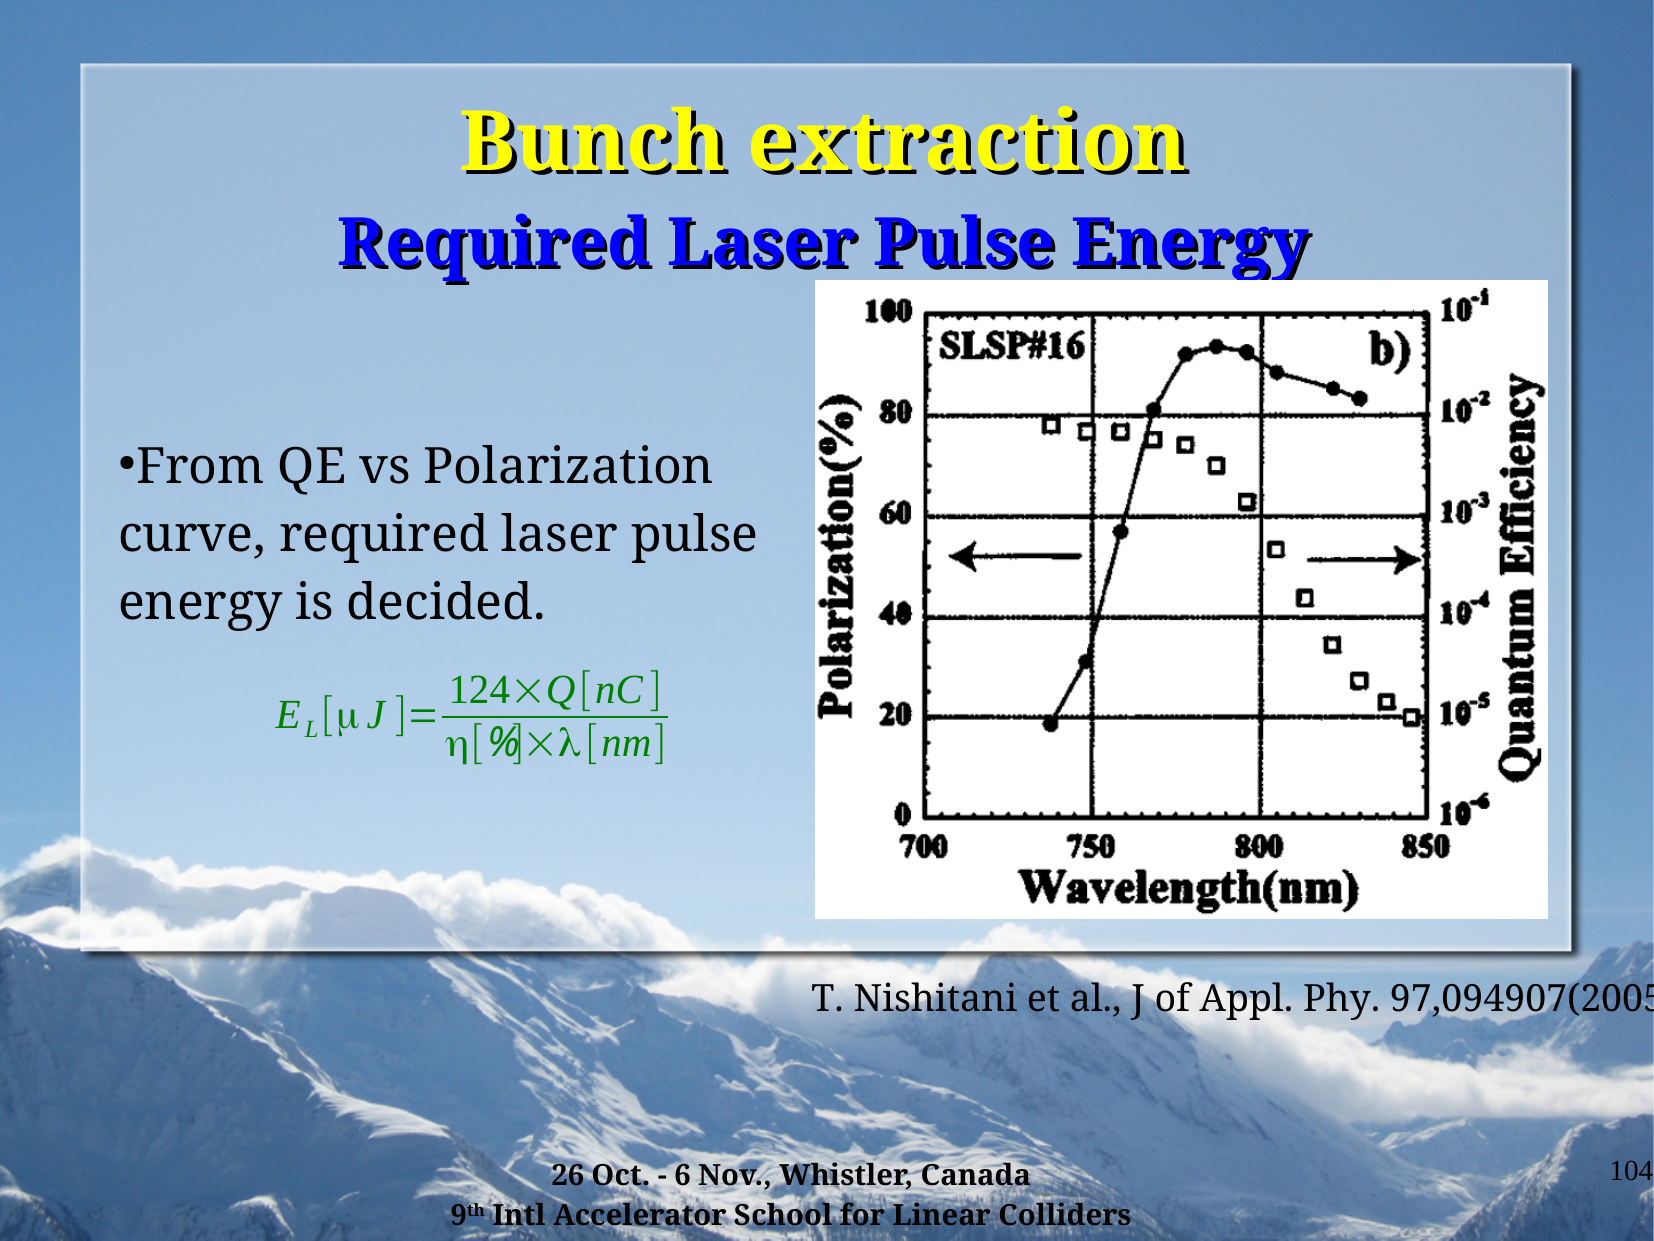

# Bunch extraction Required Laser Pulse Energy
From QE vs Polarization curve, required laser pulse energy is decided.
T. Nishitani et al., J of Appl. Phy. 97,094907(2005)
104